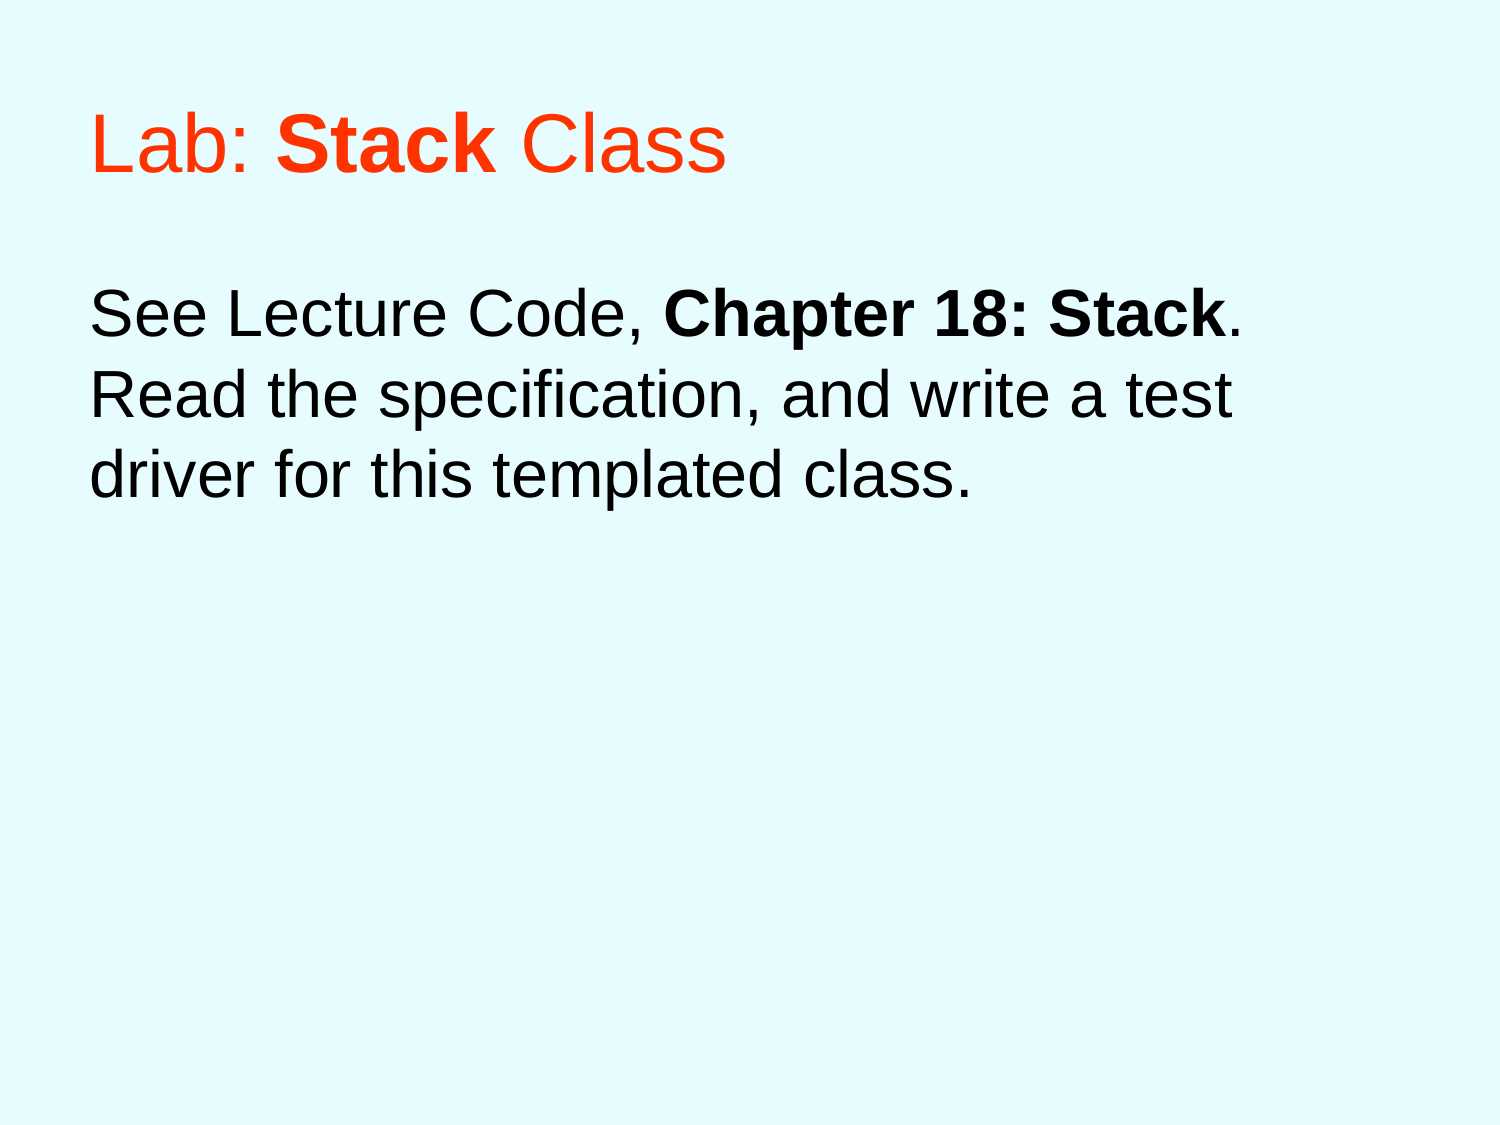

# Lab: Stack Class
See Lecture Code, Chapter 18: Stack. Read the specification, and write a test driver for this templated class.